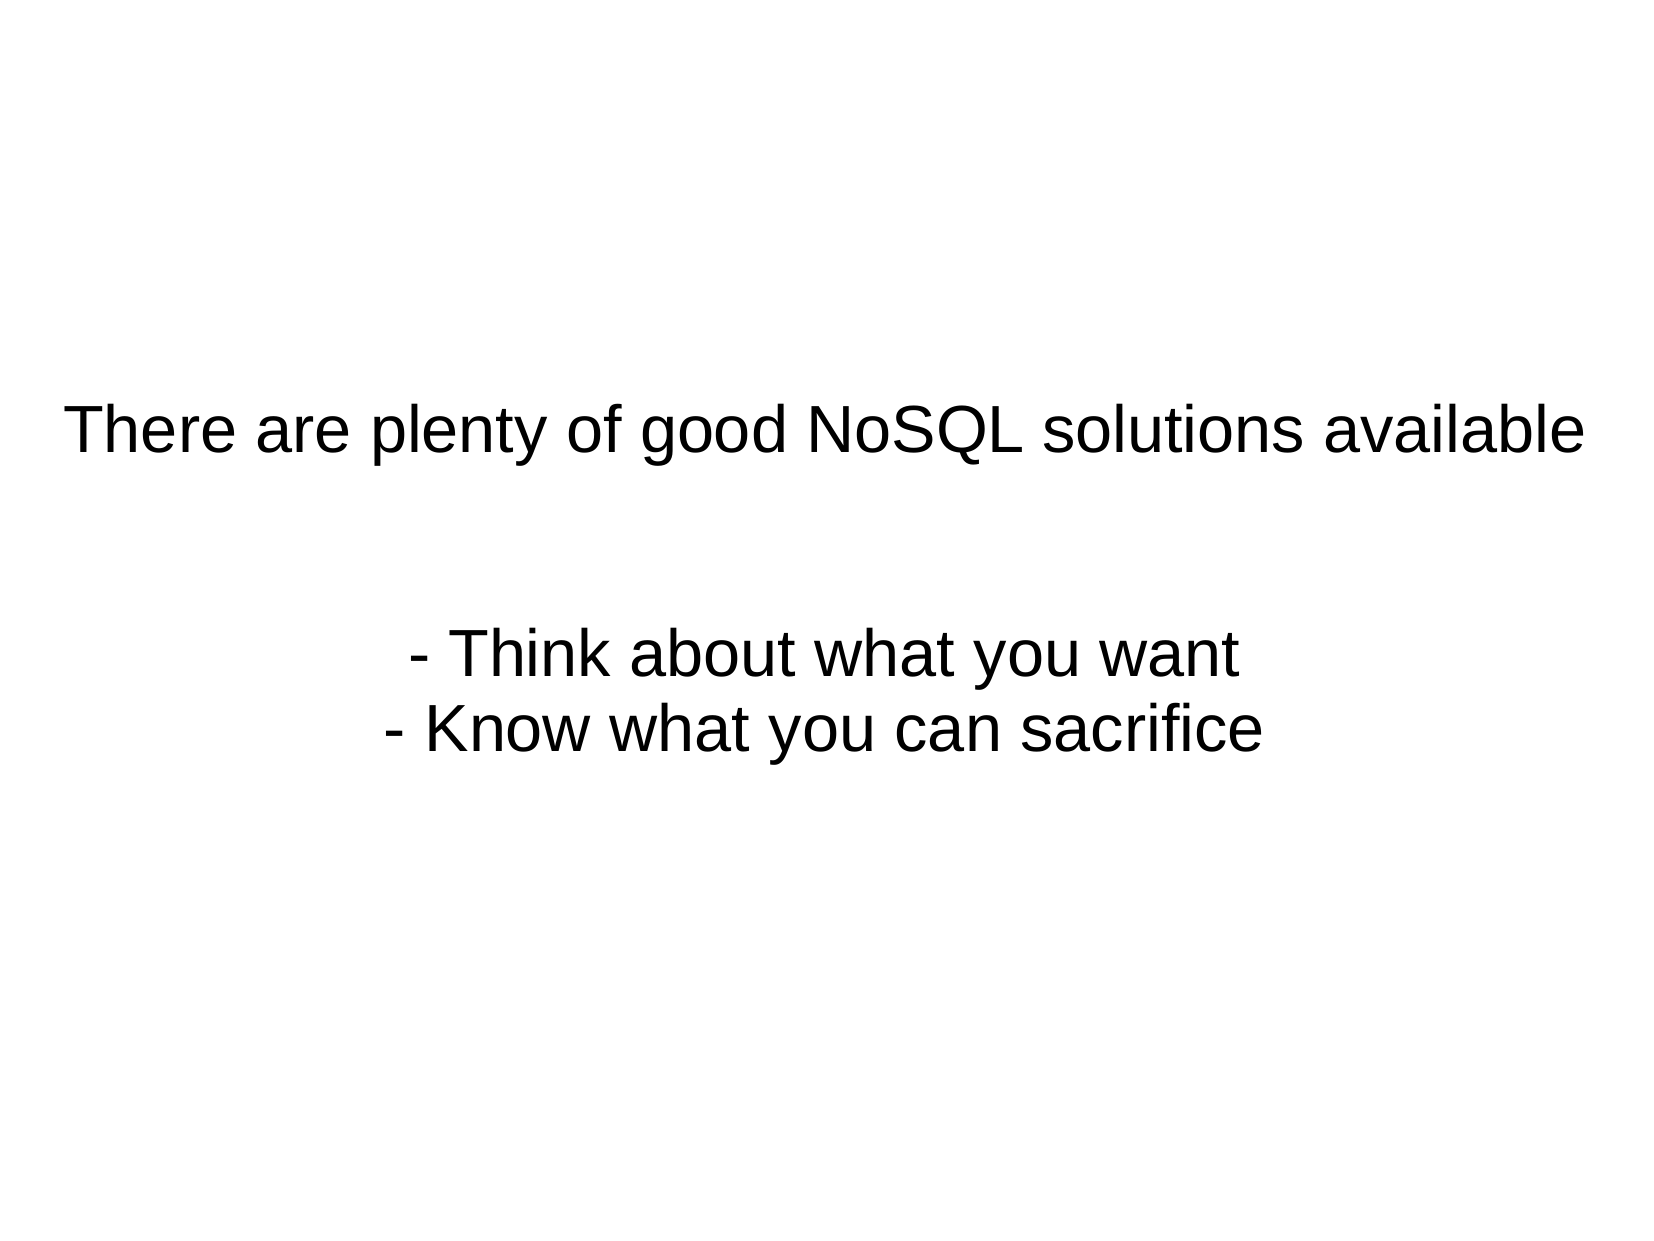

# There are plenty of good NoSQL solutions available
- Think about what you want
- Know what you can sacrifice